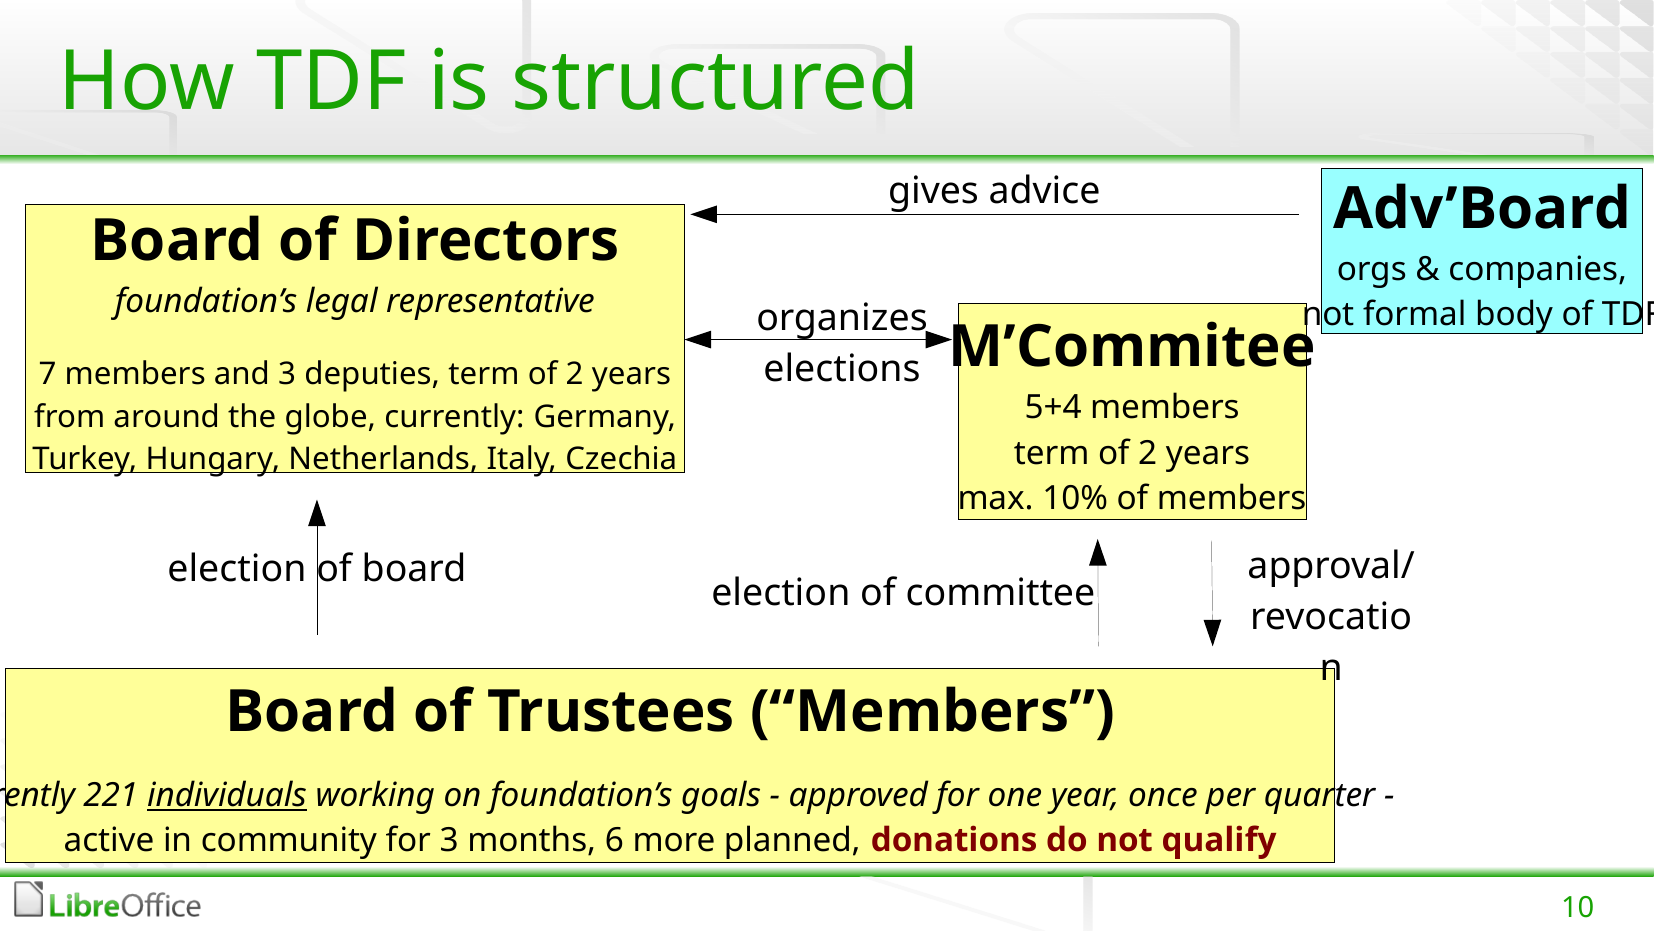

# How TDF is structured
Adv’Board
orgs & companies,
not formal body of TDF
Board of Directors
foundation’s legal representative
7 members and 3 deputies, term of 2 years
from around the globe, currently: Germany,
Turkey, Hungary, Netherlands, Italy, Czechia
gives advice
organizes
elections
M’Commitee
5+4 members
term of 2 years
max. 10% of members
approval/revocation
election of board
election of committee
Board of Trustees (“Members”)
currently 221 individuals working on foundation’s goals - approved for one year, once per quarter -
active in community for 3 months, 6 more planned, donations do not qualify
10